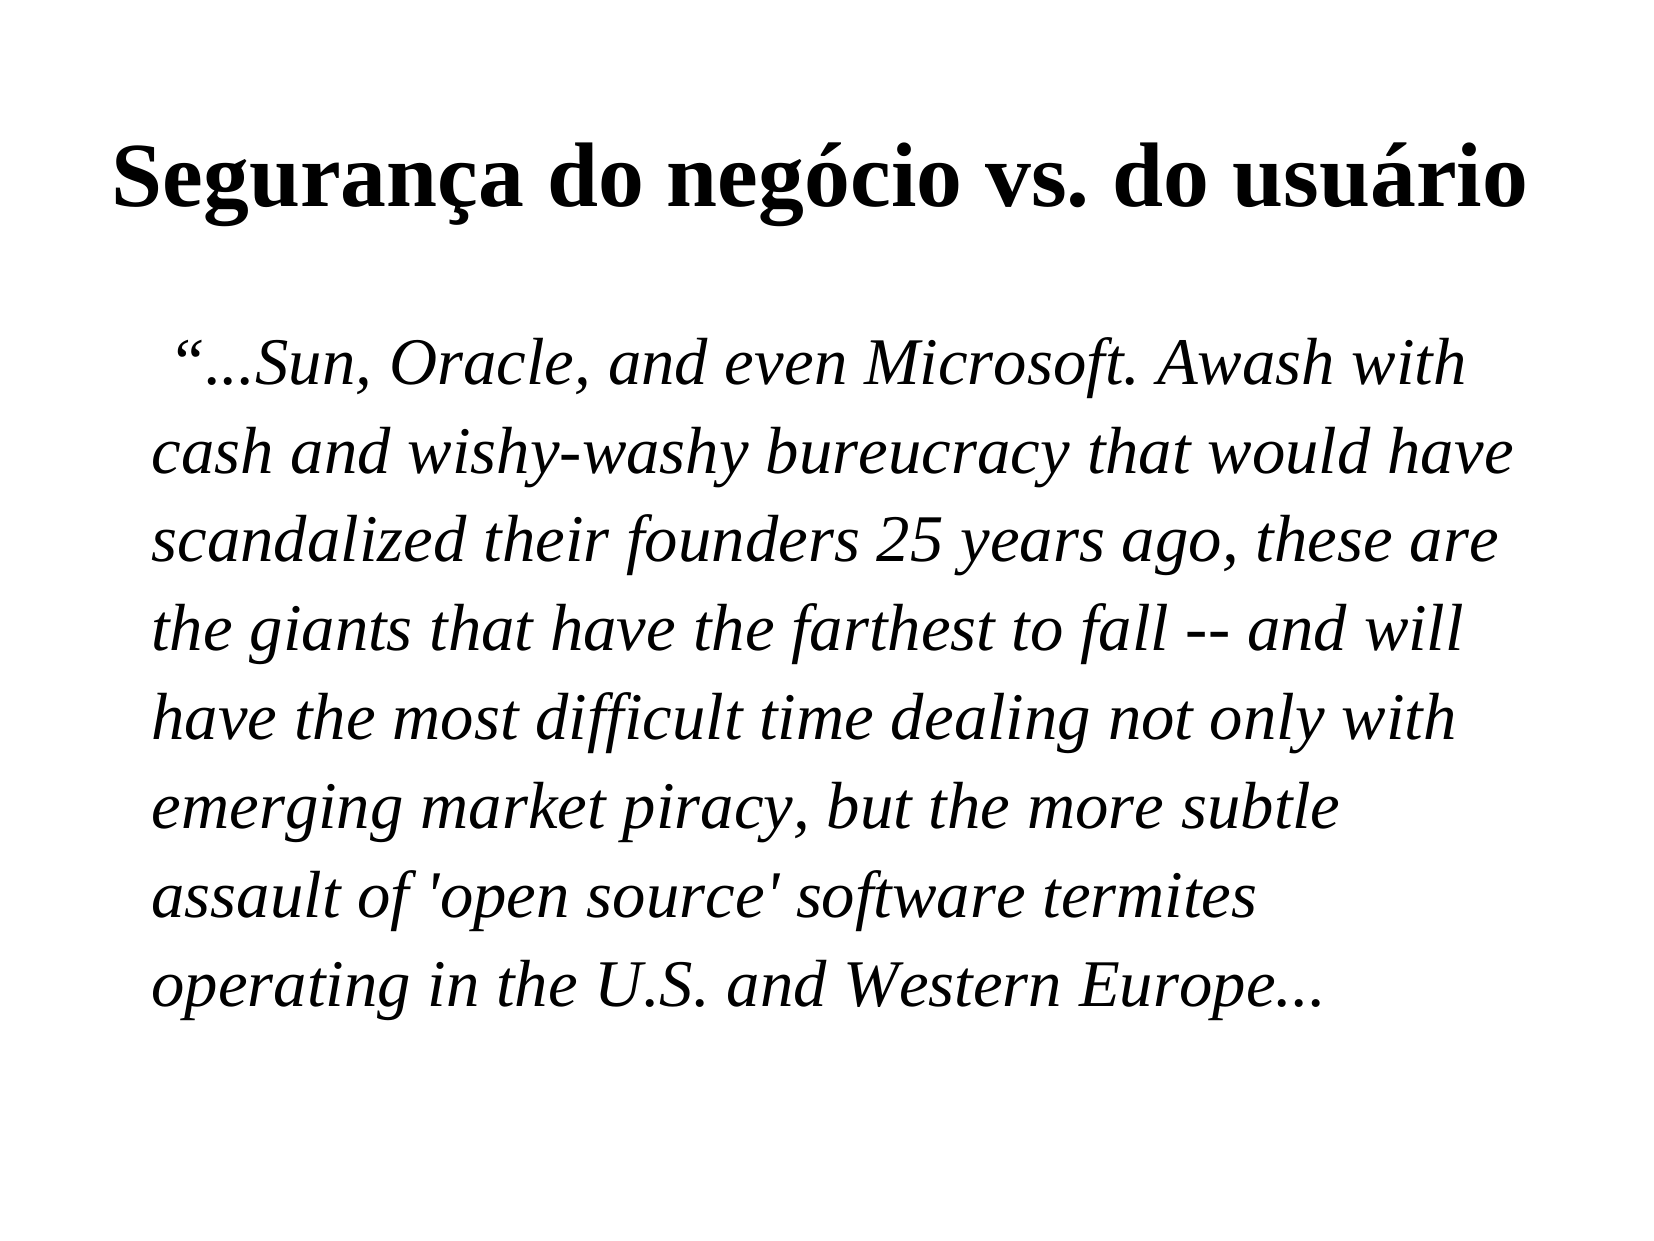

# Segurança do negócio vs. do usuário
 “...Sun, Oracle, and even Microsoft. Awash with cash and wishy-washy bureucracy that would have scandalized their founders 25 years ago, these are the giants that have the farthest to fall -- and will have the most difficult time dealing not only with emerging market piracy, but the more subtle assault of 'open source' software termites operating in the U.S. and Western Europe...